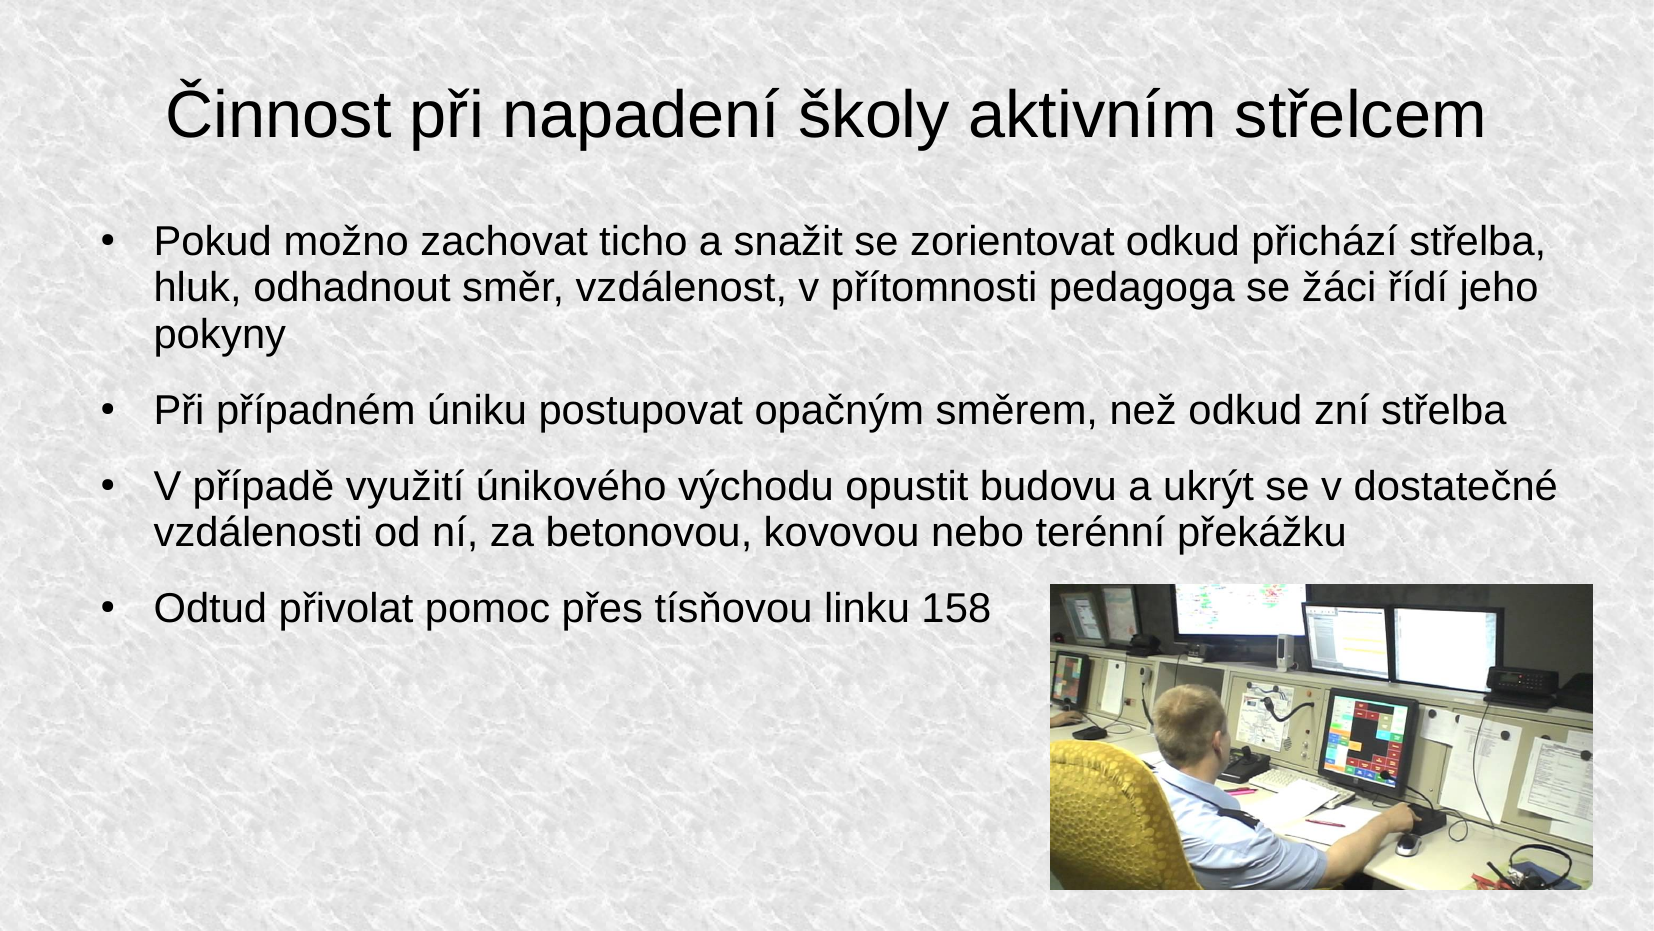

# Činnost při napadení školy aktivním střelcem
Pokud možno zachovat ticho a snažit se zorientovat odkud přichází střelba, hluk, odhadnout směr, vzdálenost, v přítomnosti pedagoga se žáci řídí jeho pokyny
Při případném úniku postupovat opačným směrem, než odkud zní střelba
V případě využití únikového východu opustit budovu a ukrýt se v dostatečné vzdálenosti od ní, za betonovou, kovovou nebo terénní překážku
Odtud přivolat pomoc přes tísňovou linku 158